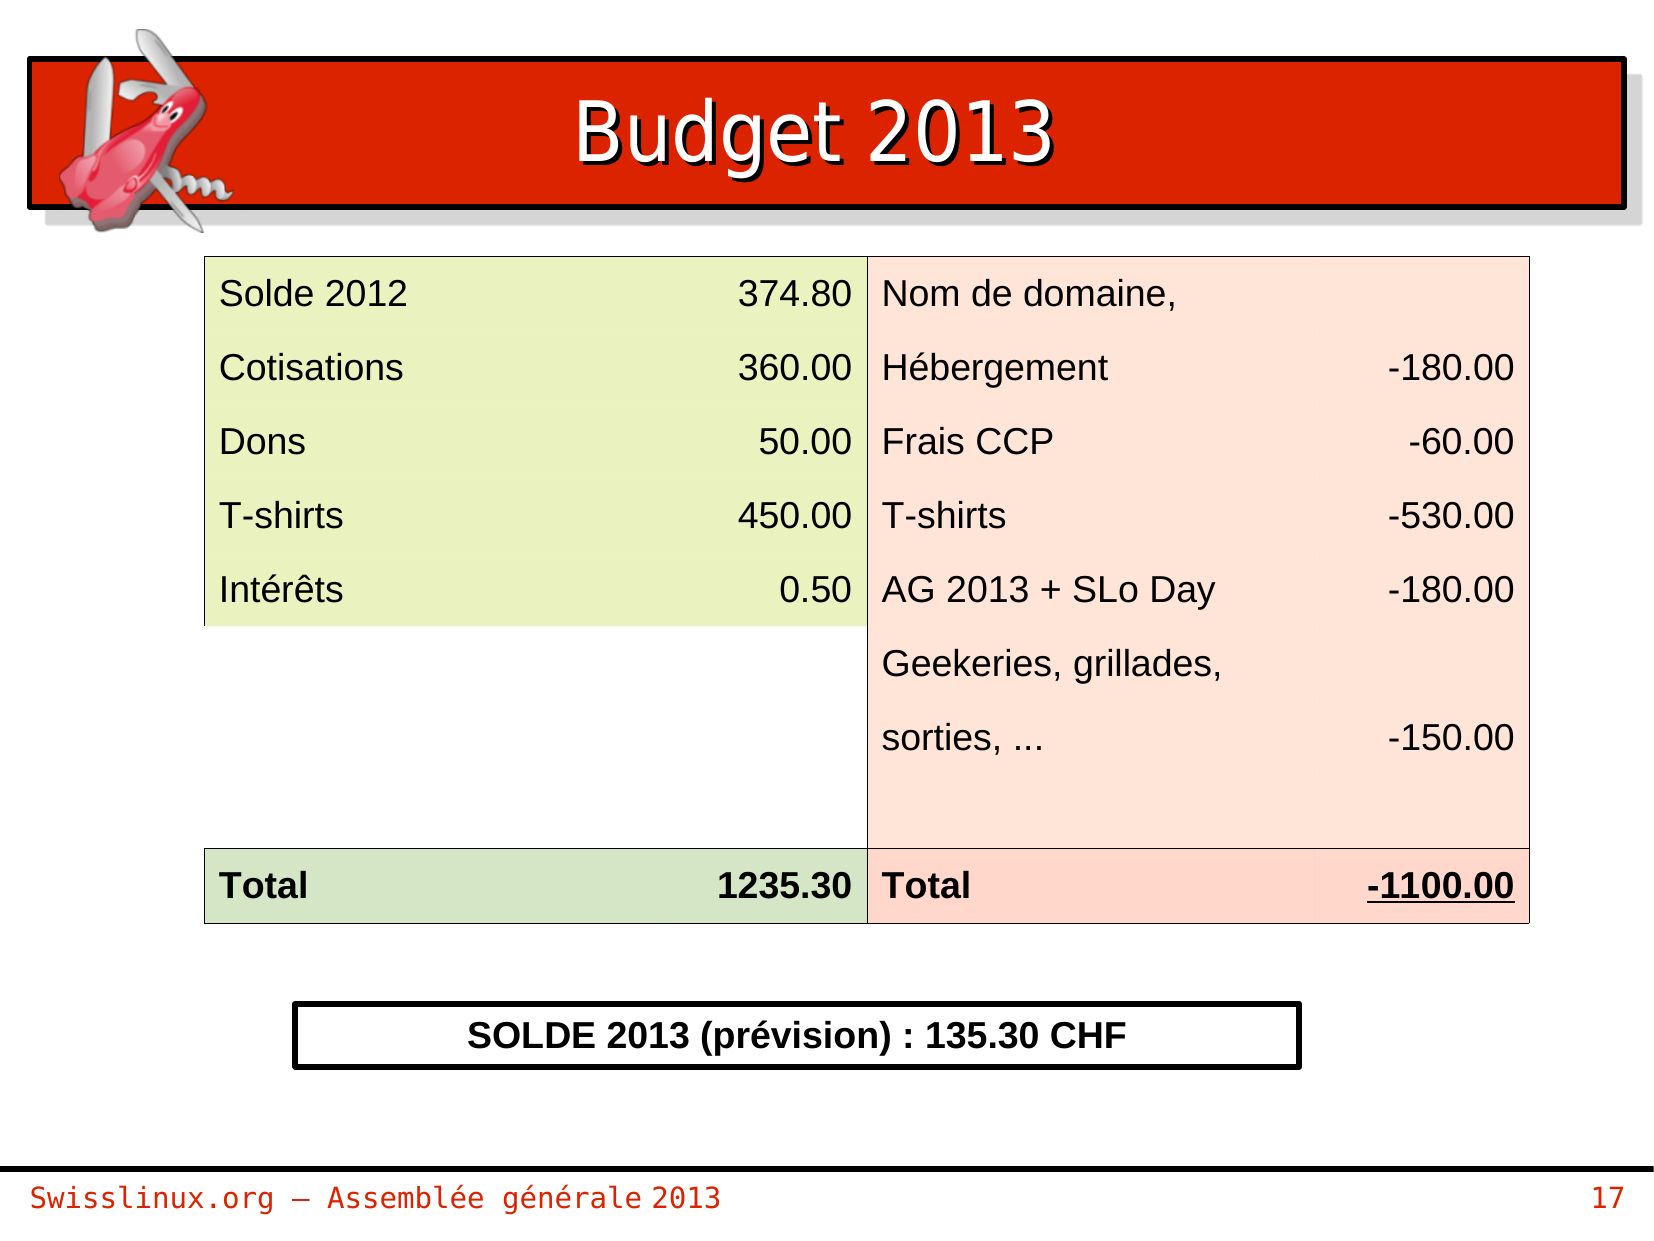

# Budget 2013
| Solde 2012 | 374.80 | Nom de domaine, | |
| --- | --- | --- | --- |
| Cotisations | 360.00 | Hébergement | -180.00 |
| Dons | 50.00 | Frais CCP | -60.00 |
| T-shirts | 450.00 | T-shirts | -530.00 |
| Intérêts | 0.50 | AG 2013 + SLo Day | -180.00 |
| | | Geekeries, grillades, | |
| | | sorties, ... | -150.00 |
| | | | |
| Total | 1235.30 | Total | -1100.00 |
SOLDE 2013 (prévision) : 135.30 CHF
25 Janvier 2013
17